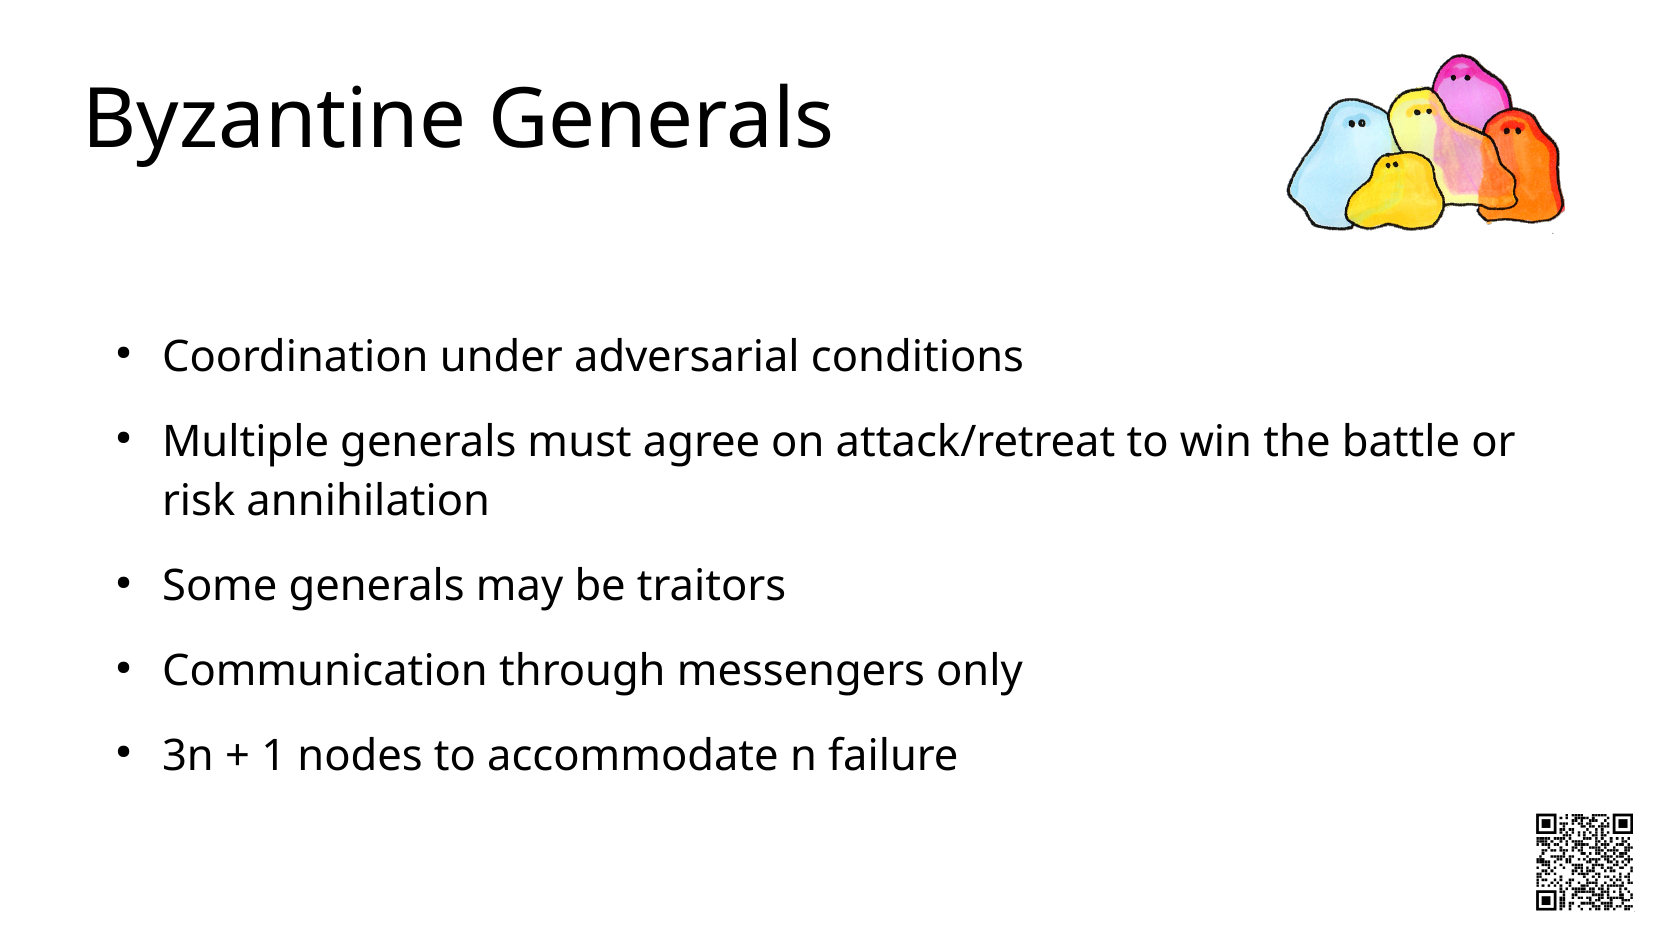

Byzantine Generals
# Coordination under adversarial conditions
Multiple generals must agree on attack/retreat to win the battle or risk annihilation
Some generals may be traitors
Communication through messengers only
3n + 1 nodes to accommodate n failure